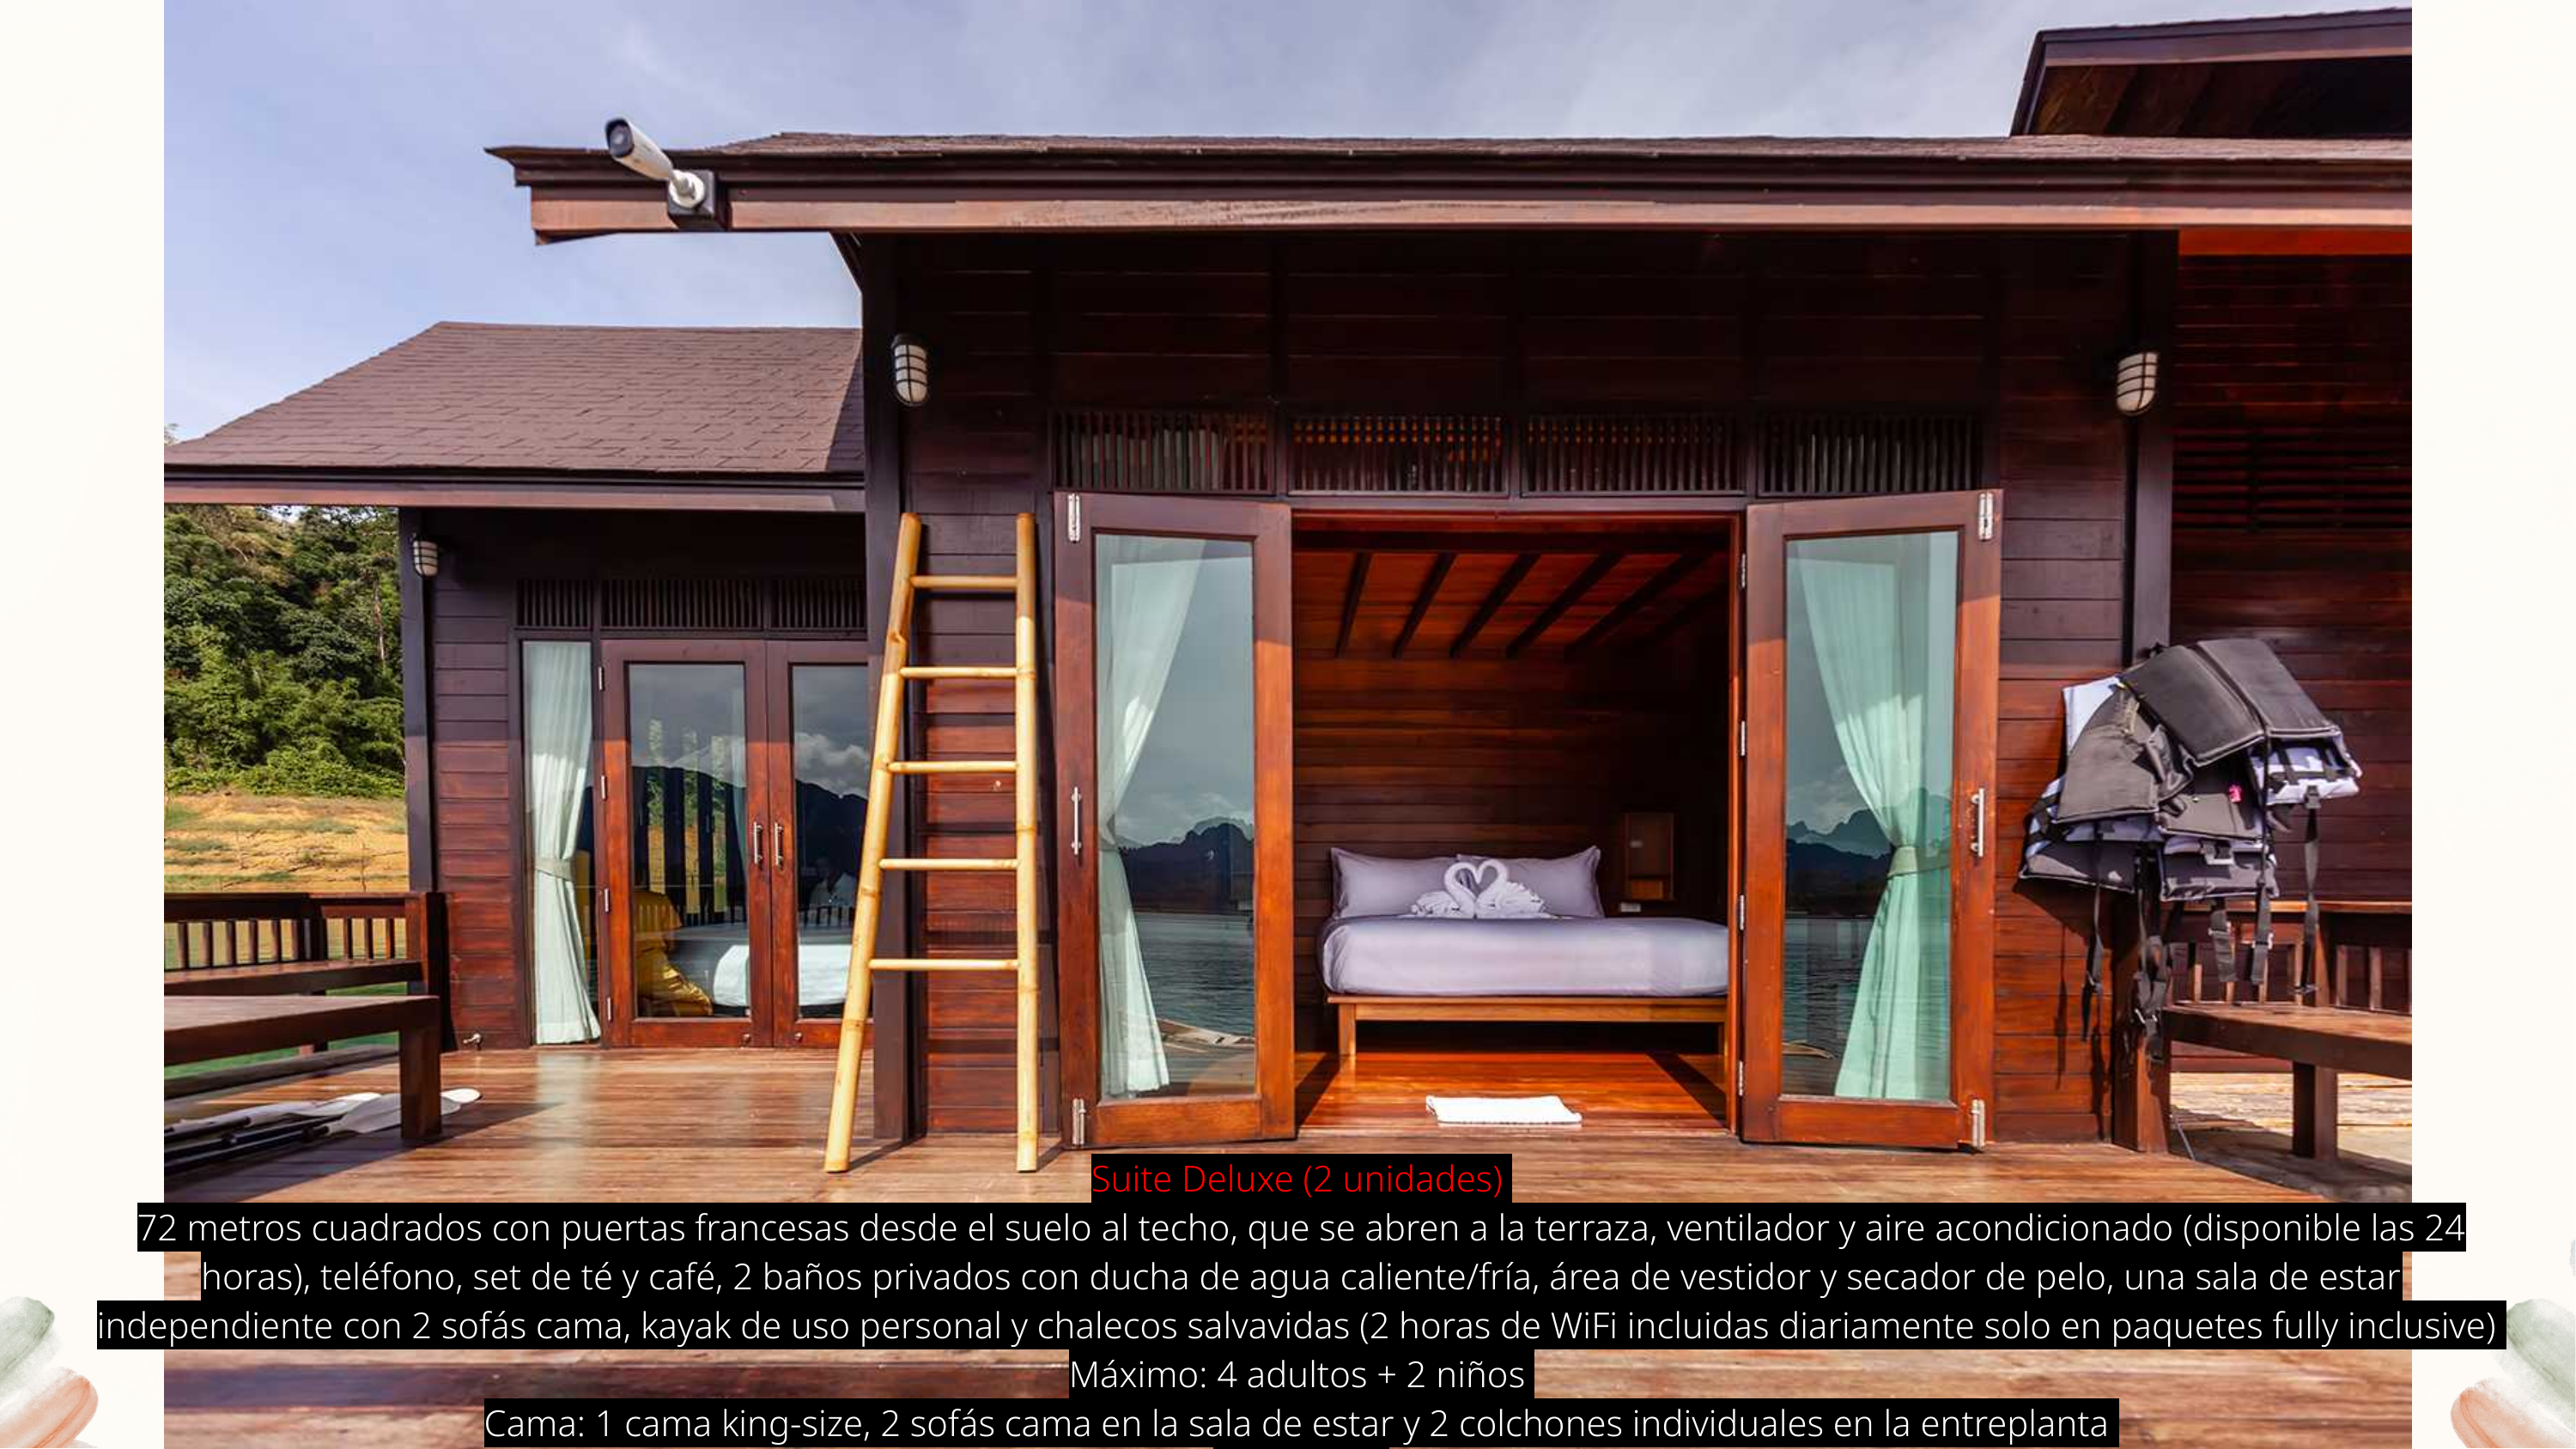

Suite Deluxe (2 unidades)
72 metros cuadrados con puertas francesas desde el suelo al techo, que se abren a la terraza, ventilador y aire acondicionado (disponible las 24 horas), teléfono, set de té y café, 2 baños privados con ducha de agua caliente/fría, área de vestidor y secador de pelo, una sala de estar independiente con 2 sofás cama, kayak de uso personal y chalecos salvavidas (2 horas de WiFi incluidas diariamente solo en paquetes fully inclusive)
Máximo: 4 adultos + 2 niños
Cama: 1 cama king-size, 2 sofás cama en la sala de estar y 2 colchones individuales en la entreplanta
Vista: Lago